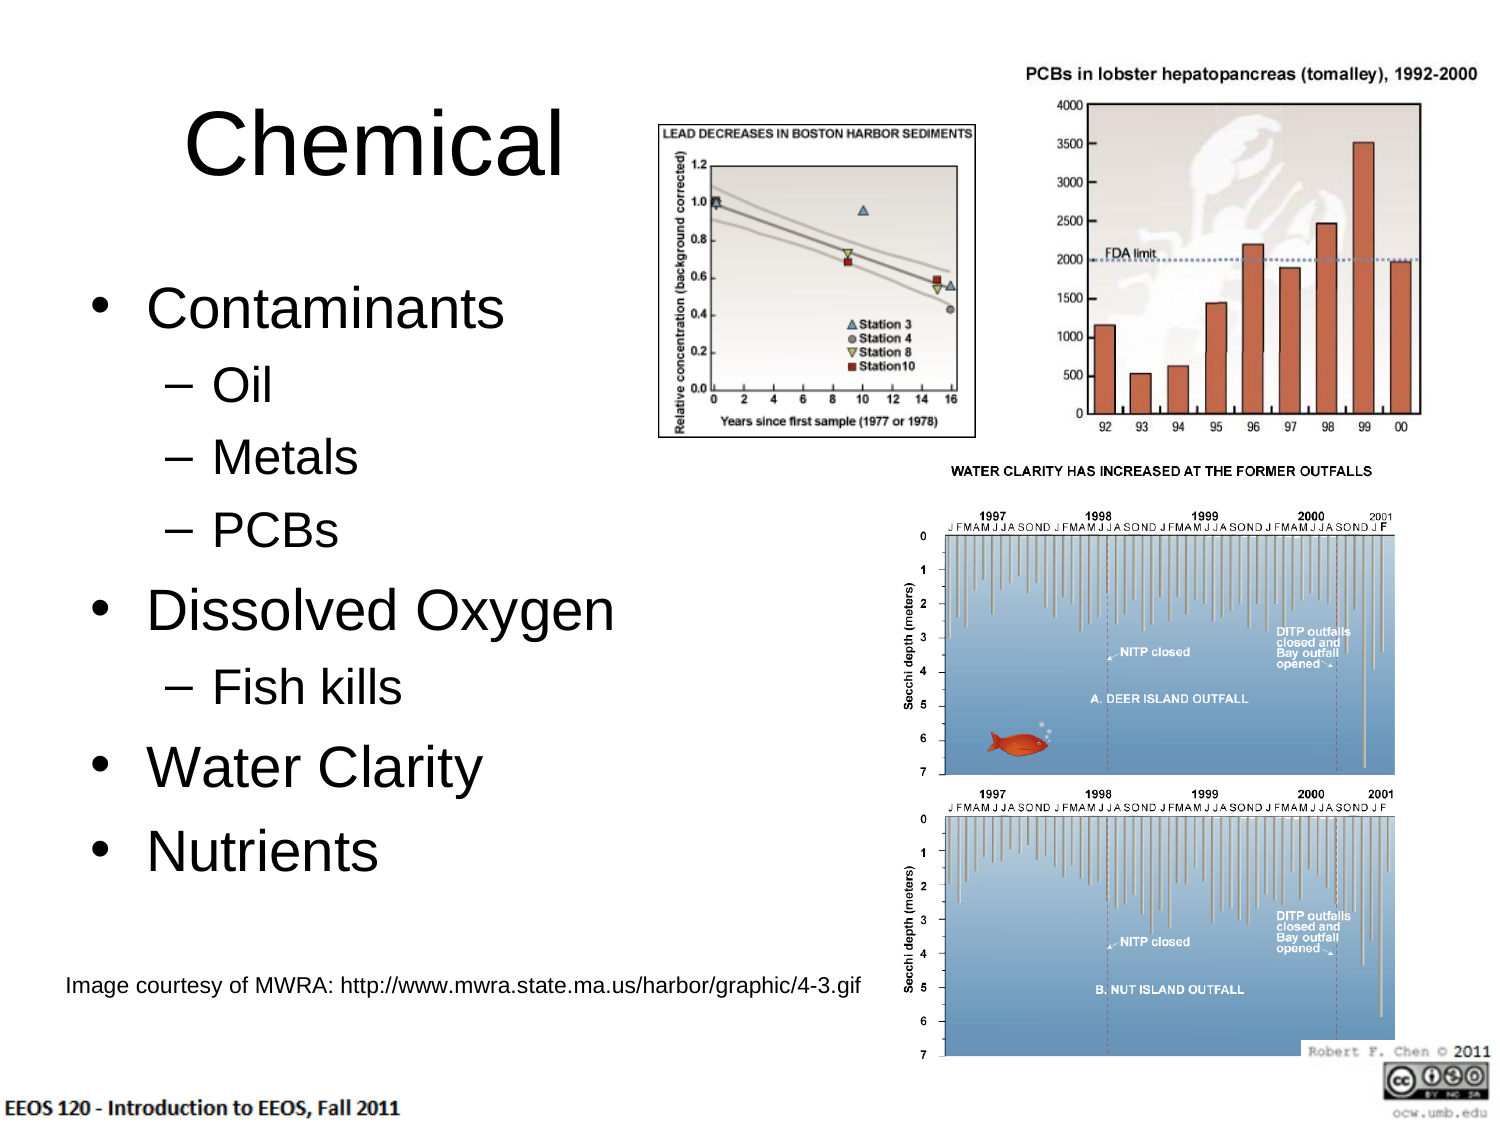

# Chemical
Contaminants
Oil
Metals
PCBs
Dissolved Oxygen
Fish kills
Water Clarity
Nutrients
Image courtesy of MWRA: http://www.mwra.state.ma.us/harbor/graphic/4-3.gif